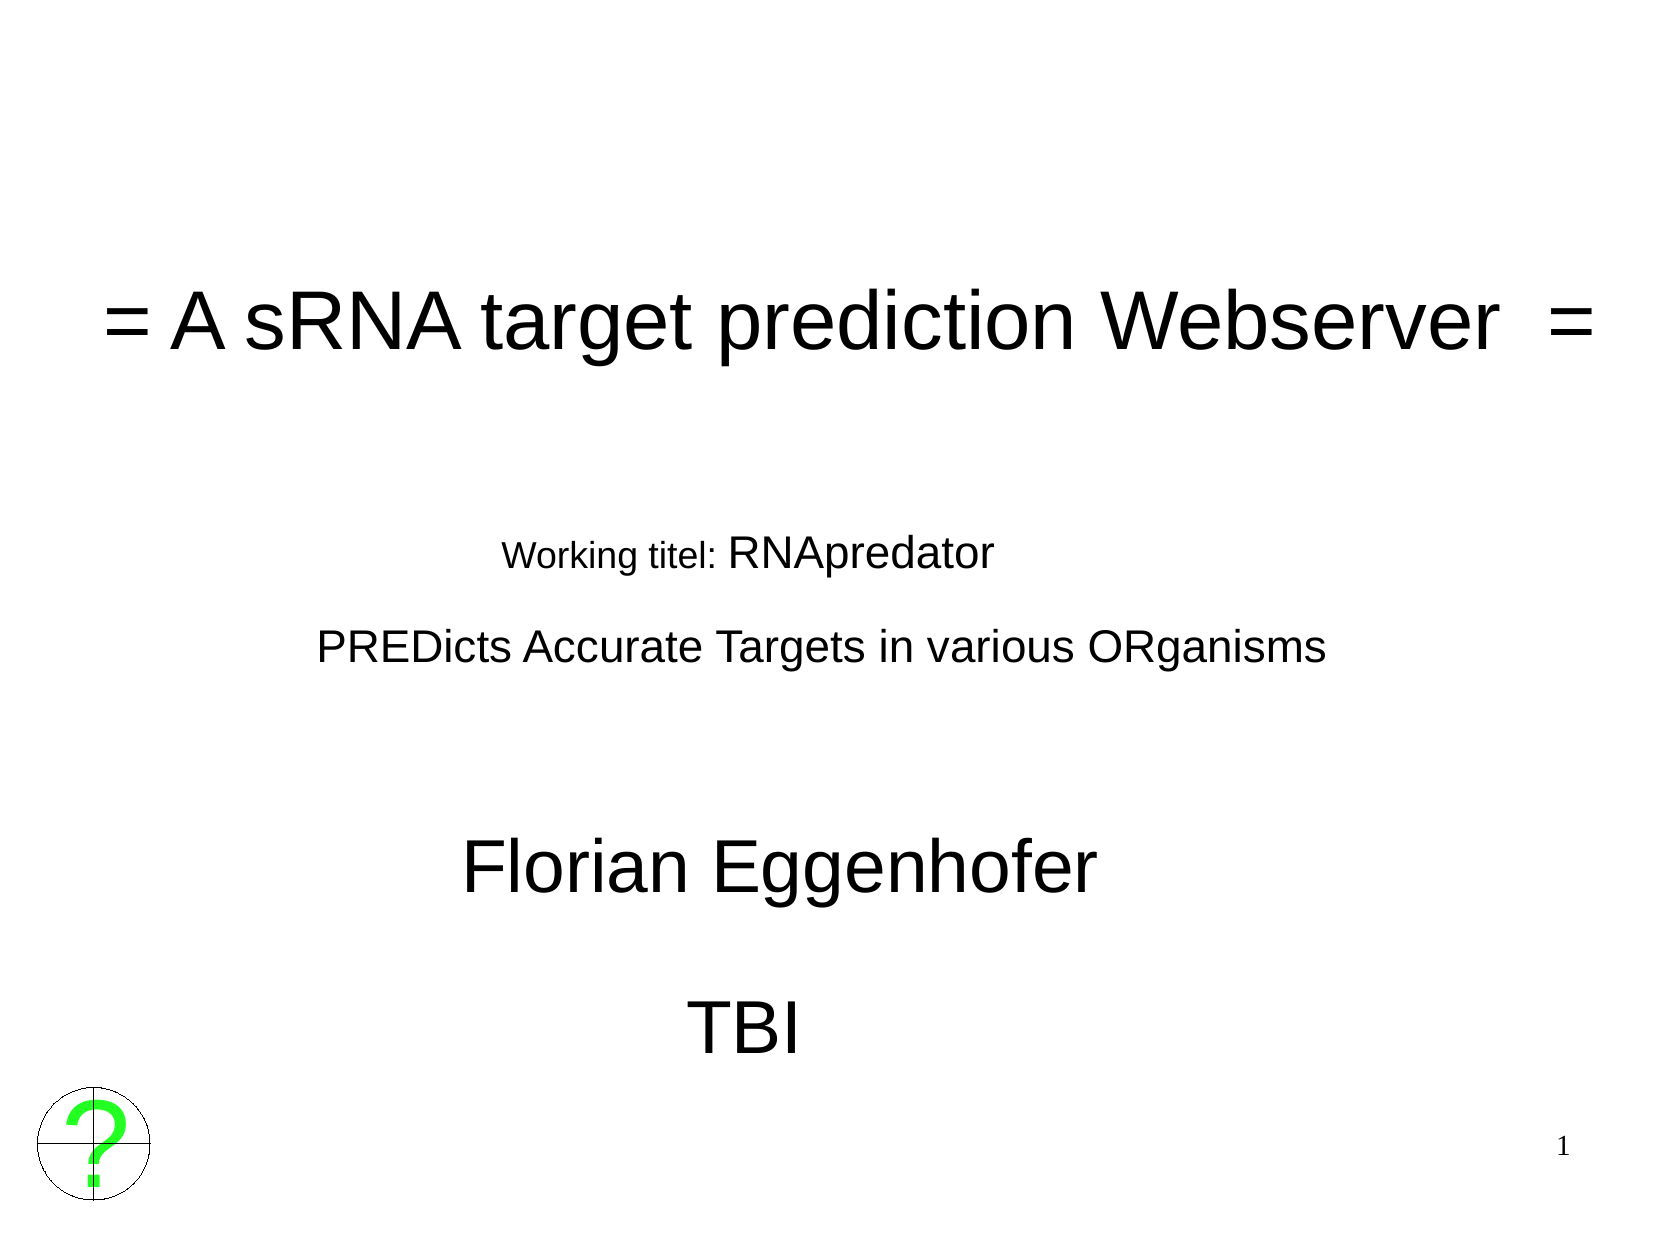

= A sRNA target prediction Webserver =
Working titel: RNApredator
PREDicts Accurate Targets in various ORganisms
Florian Eggenhofer
TBI
?
1